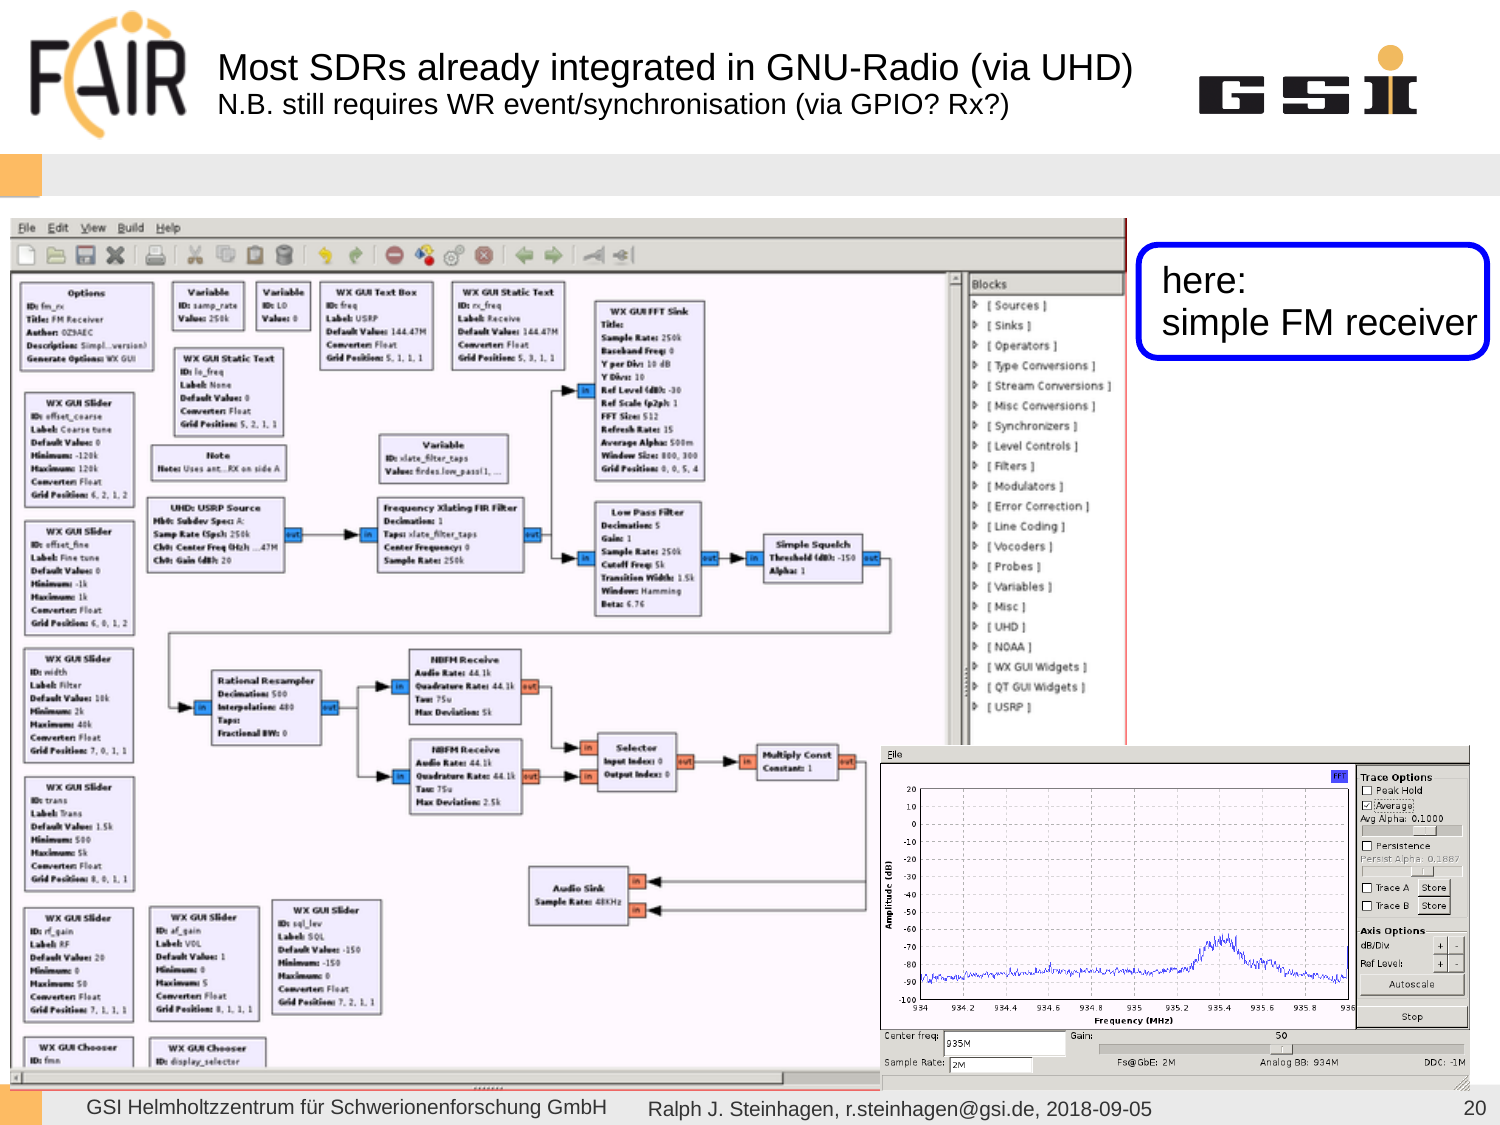

# Most SDRs already integrated in GNU-Radio (via UHD) N.B. still requires WR event/synchronisation (via GPIO? Rx?)
here:
simple FM receiver